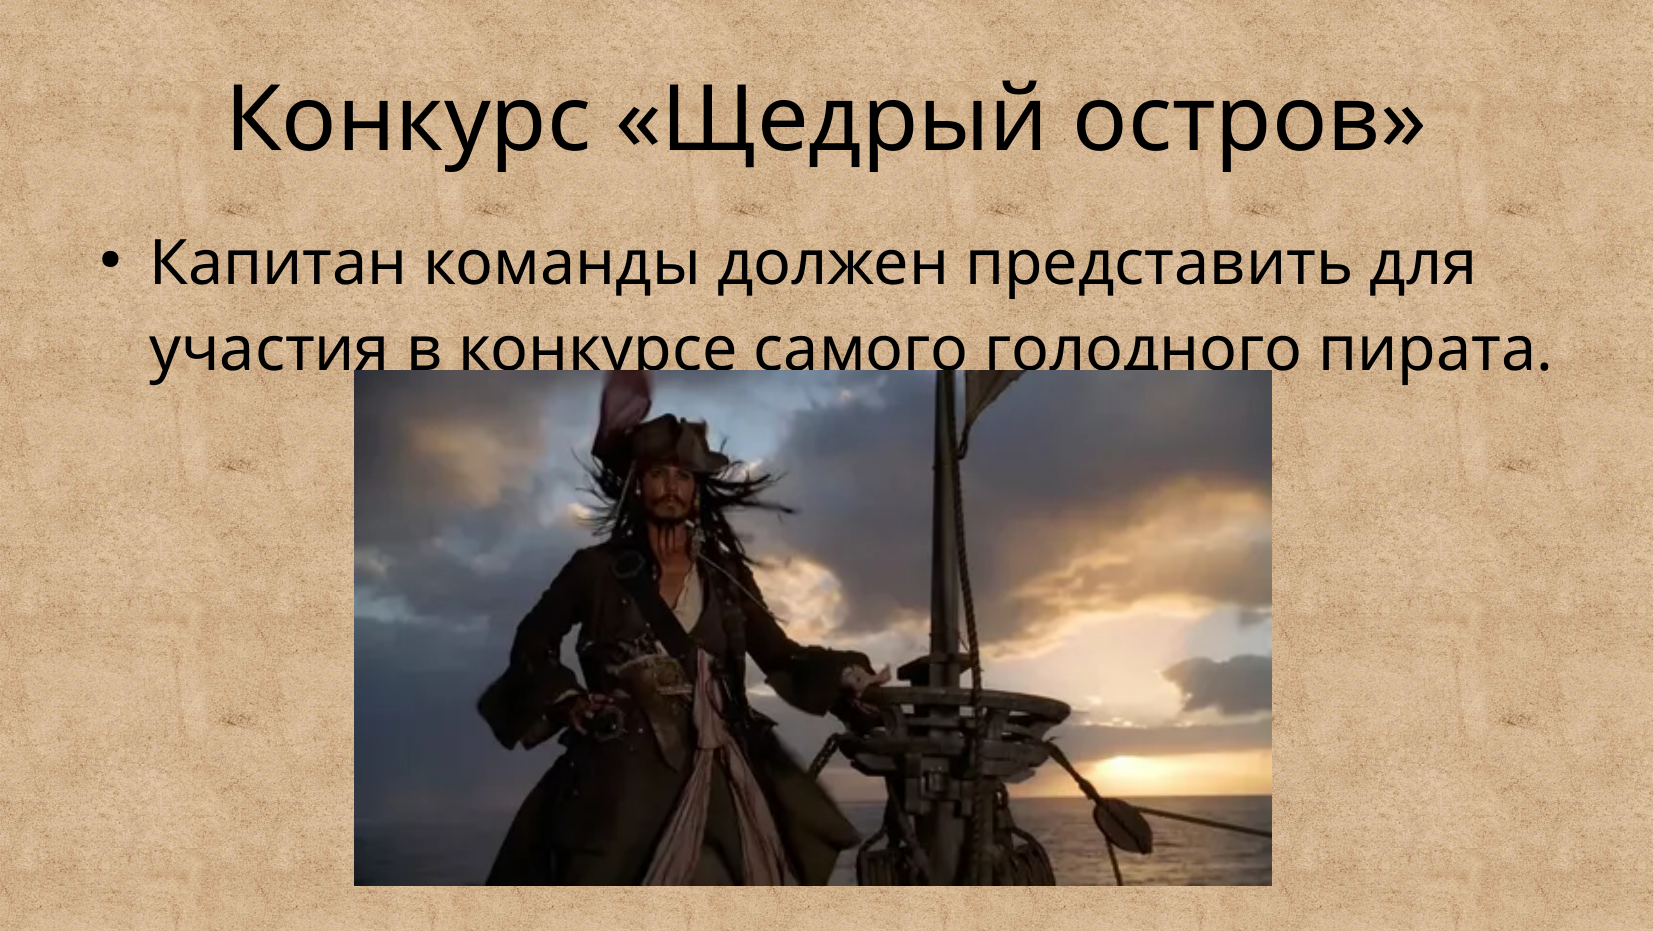

# Конкурс «Щедрый остров»
Капитан команды должен представить для участия в конкурсе самого голодного пирата.